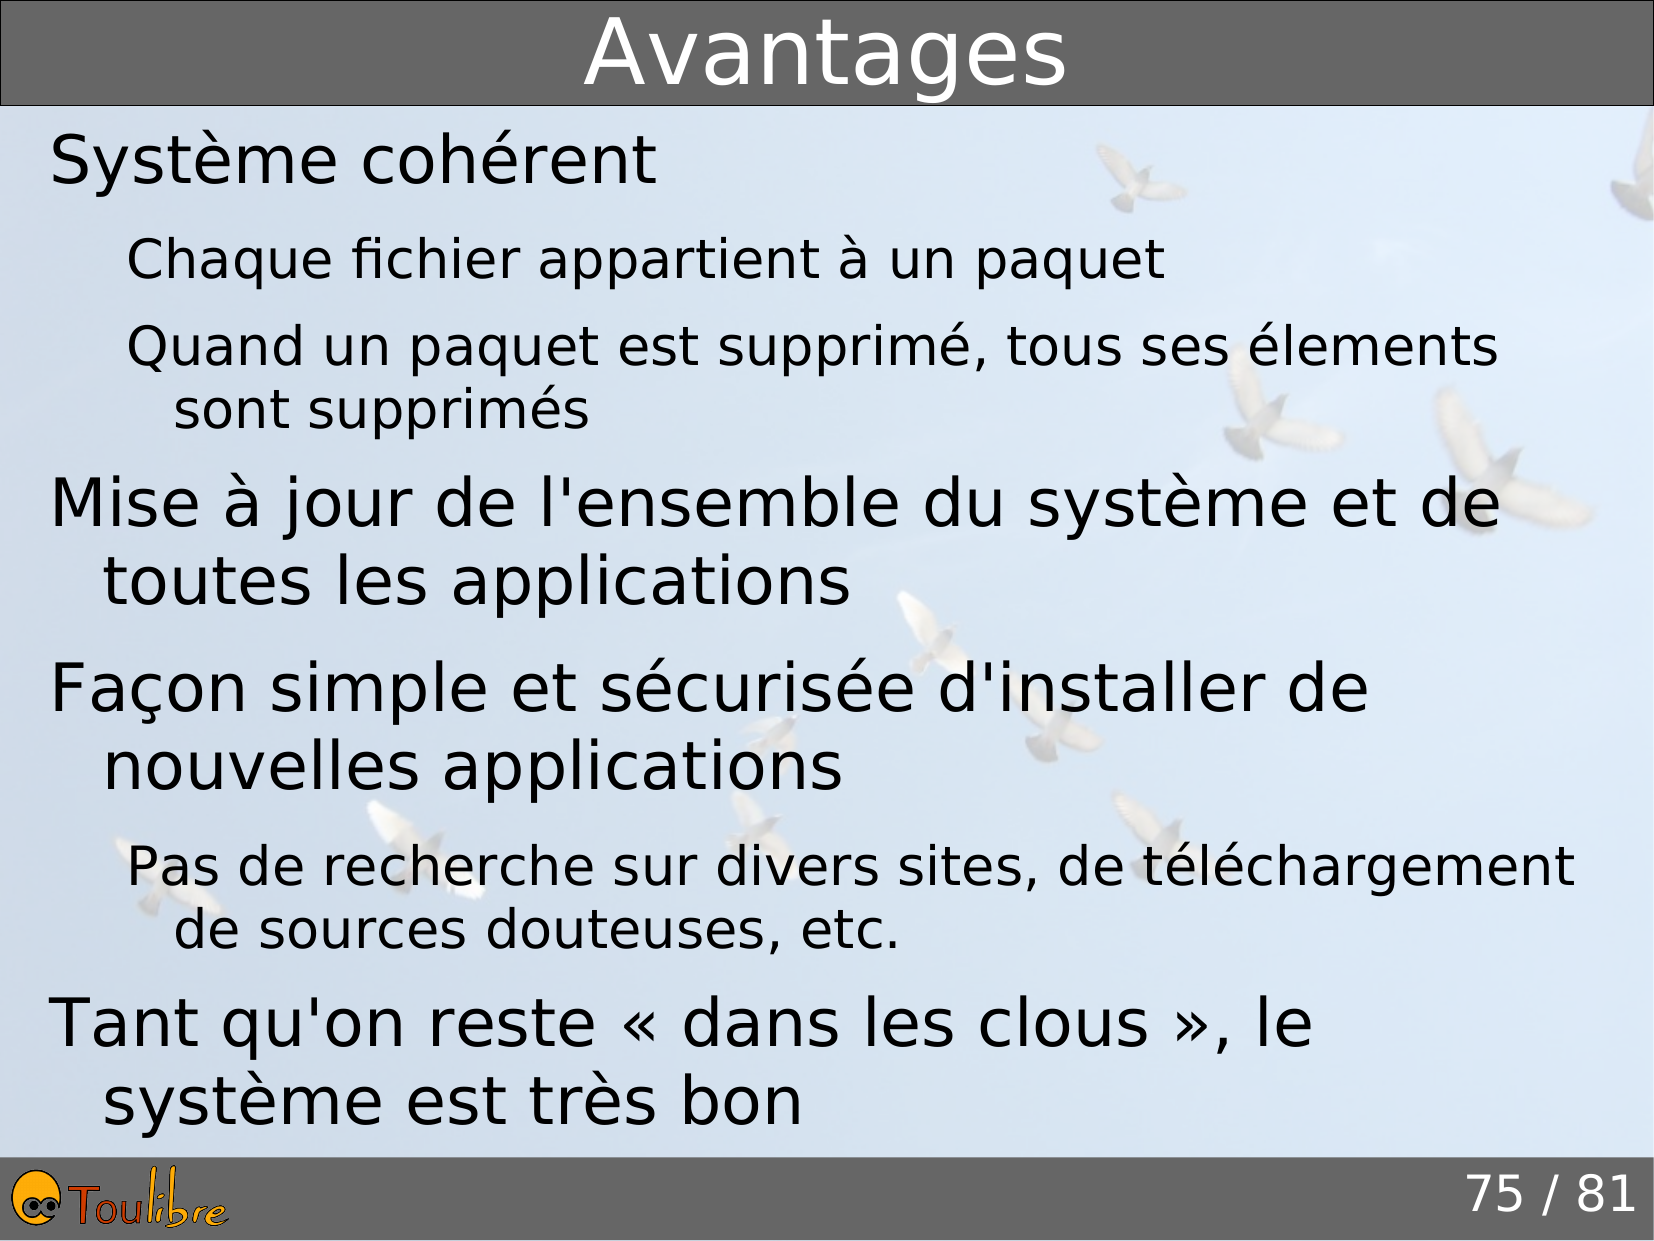

# Avantages
Système cohérent
Chaque fichier appartient à un paquet
Quand un paquet est supprimé, tous ses élements sont supprimés
Mise à jour de l'ensemble du système et de toutes les applications
Façon simple et sécurisée d'installer de nouvelles applications
Pas de recherche sur divers sites, de téléchargement de sources douteuses, etc.
Tant qu'on reste « dans les clous », le système est très bon